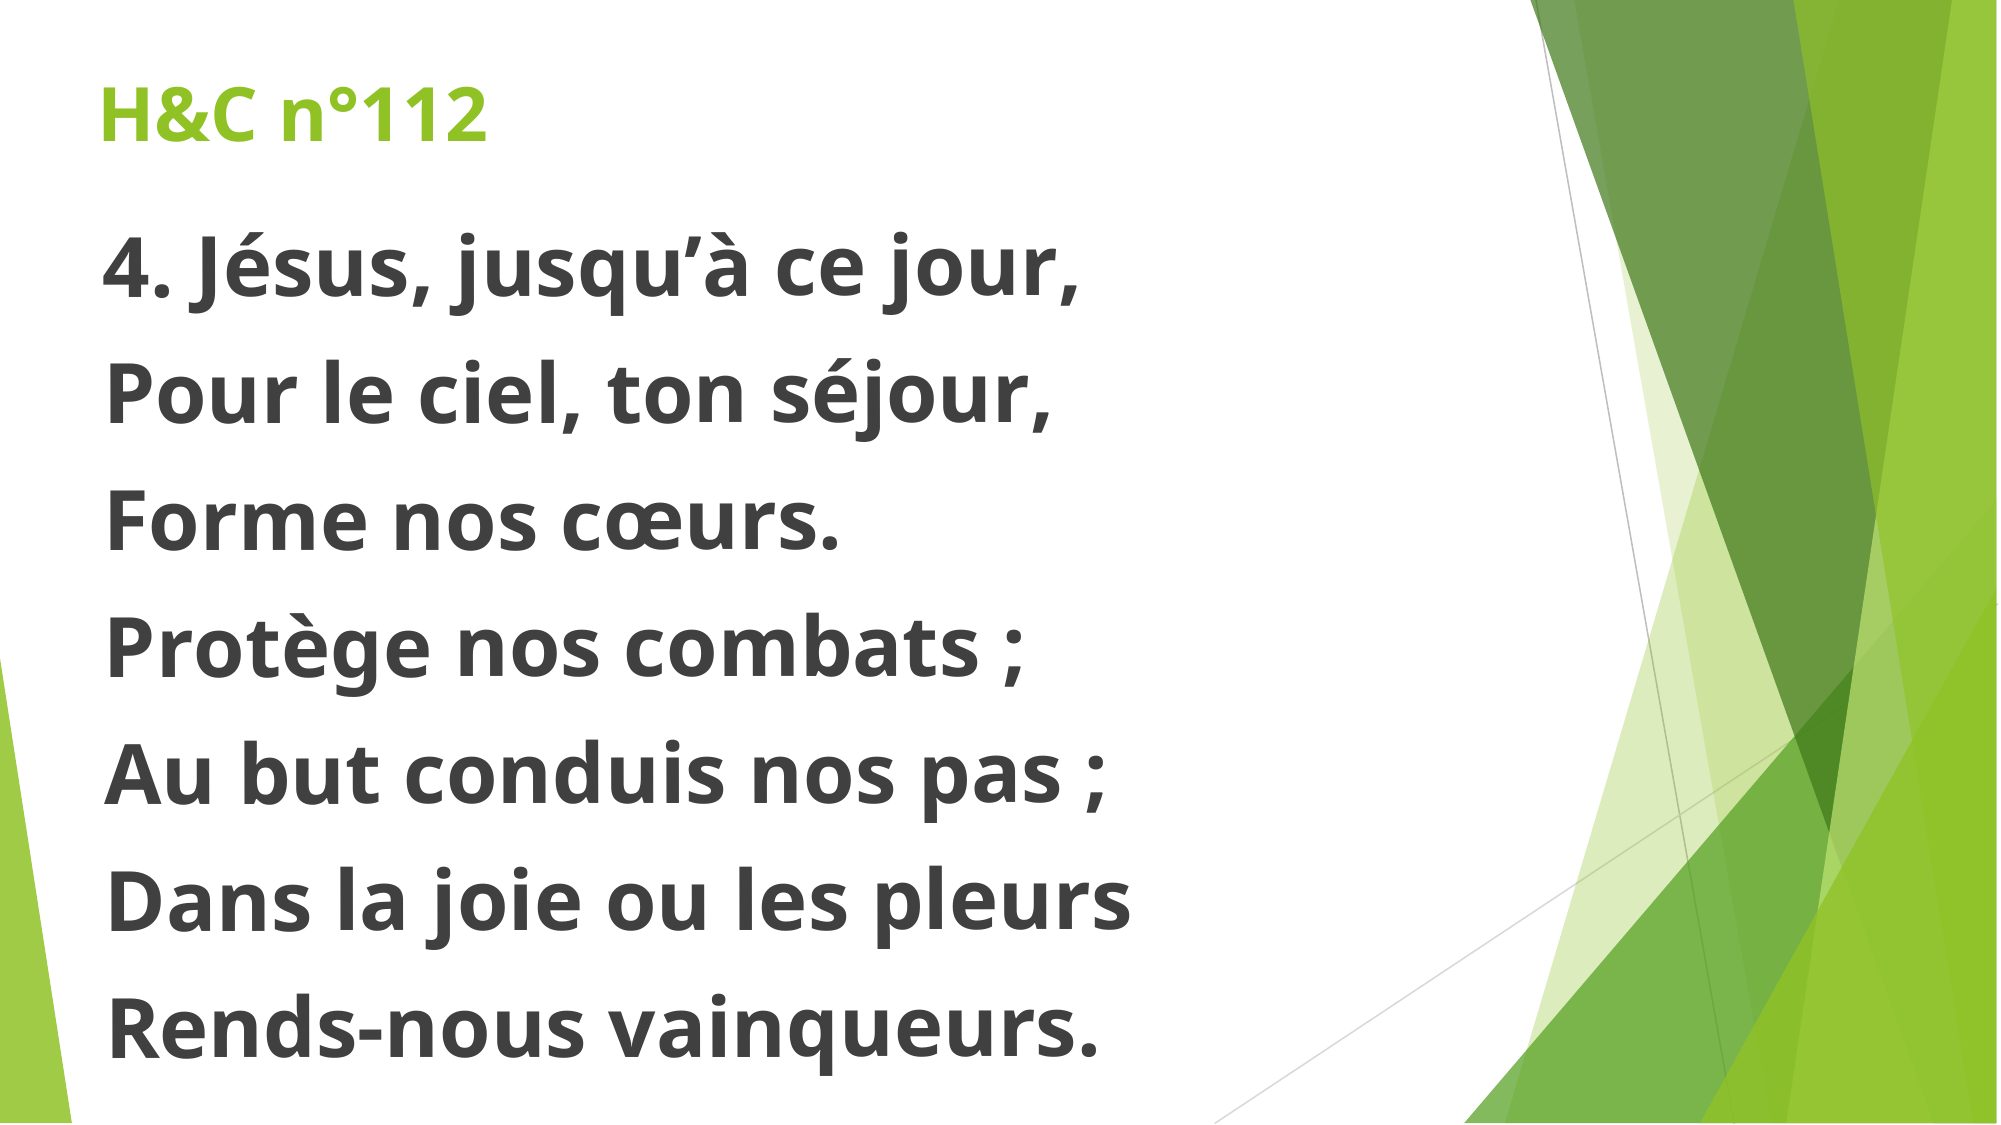

H&C n°112
4. Jésus, jusqu’à ce jour,
Pour le ciel, ton séjour,
Forme nos cœurs.
Protège nos combats ;
Au but conduis nos pas ;
Dans la joie ou les pleurs
Rends-nous vainqueurs.